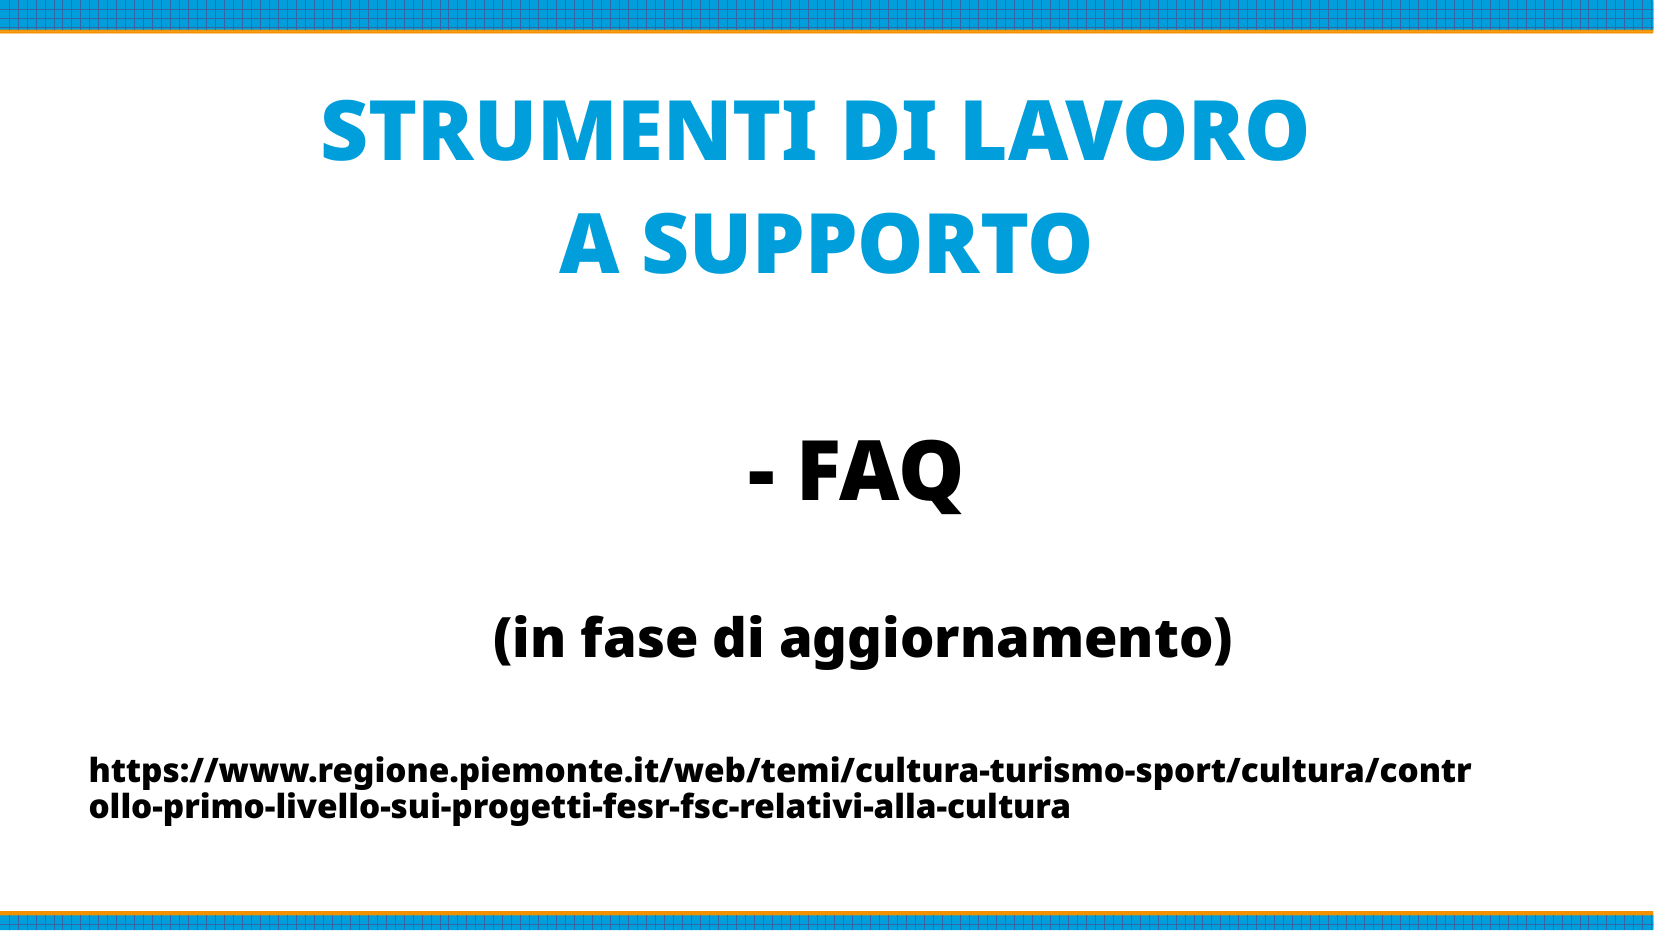

# STRUMENTI DI LAVORO
A SUPPORTO
- FAQ
(in fase di aggiornamento)
https://www.regione.piemonte.it/web/temi/cultura-turismo-sport/cultura/controllo-primo-livello-sui-progetti-fesr-fsc-relativi-alla-cultura